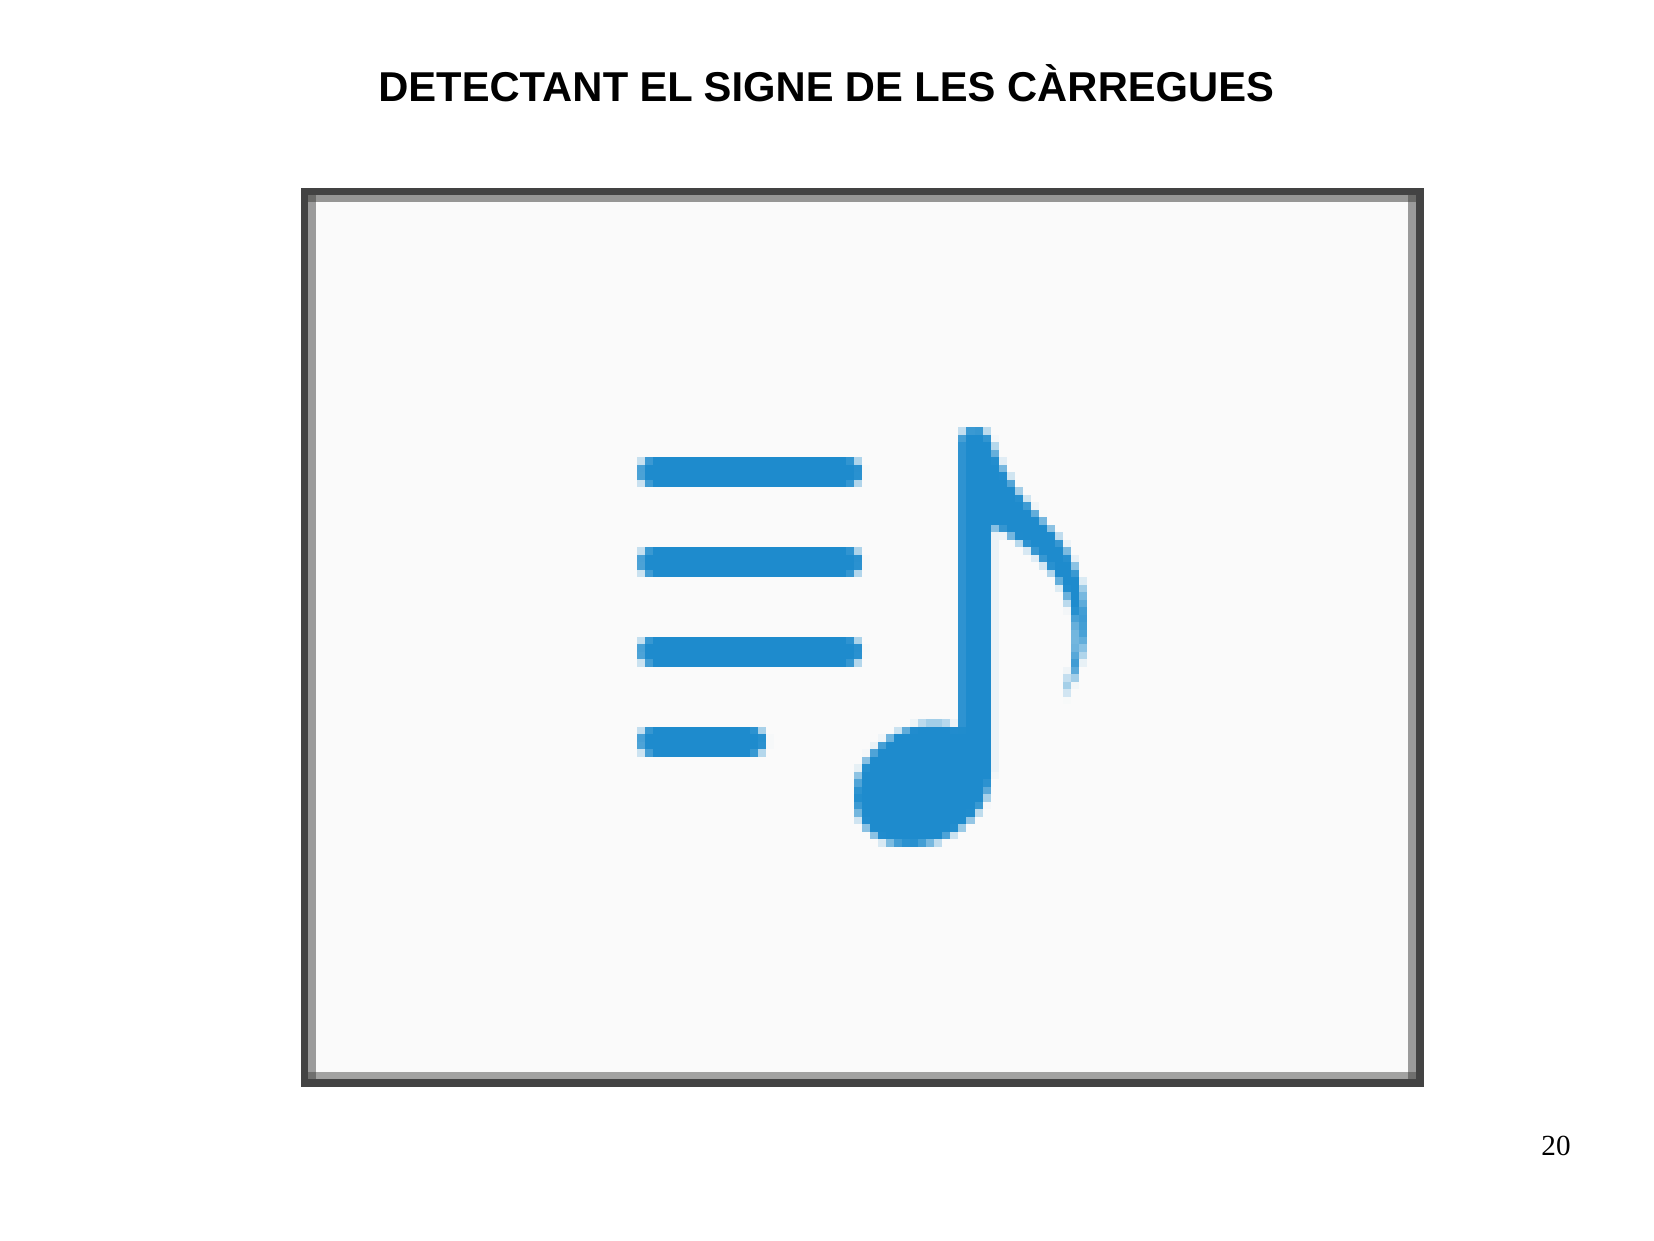

DETECTANT EL SIGNE DE LES CÀRREGUES
20